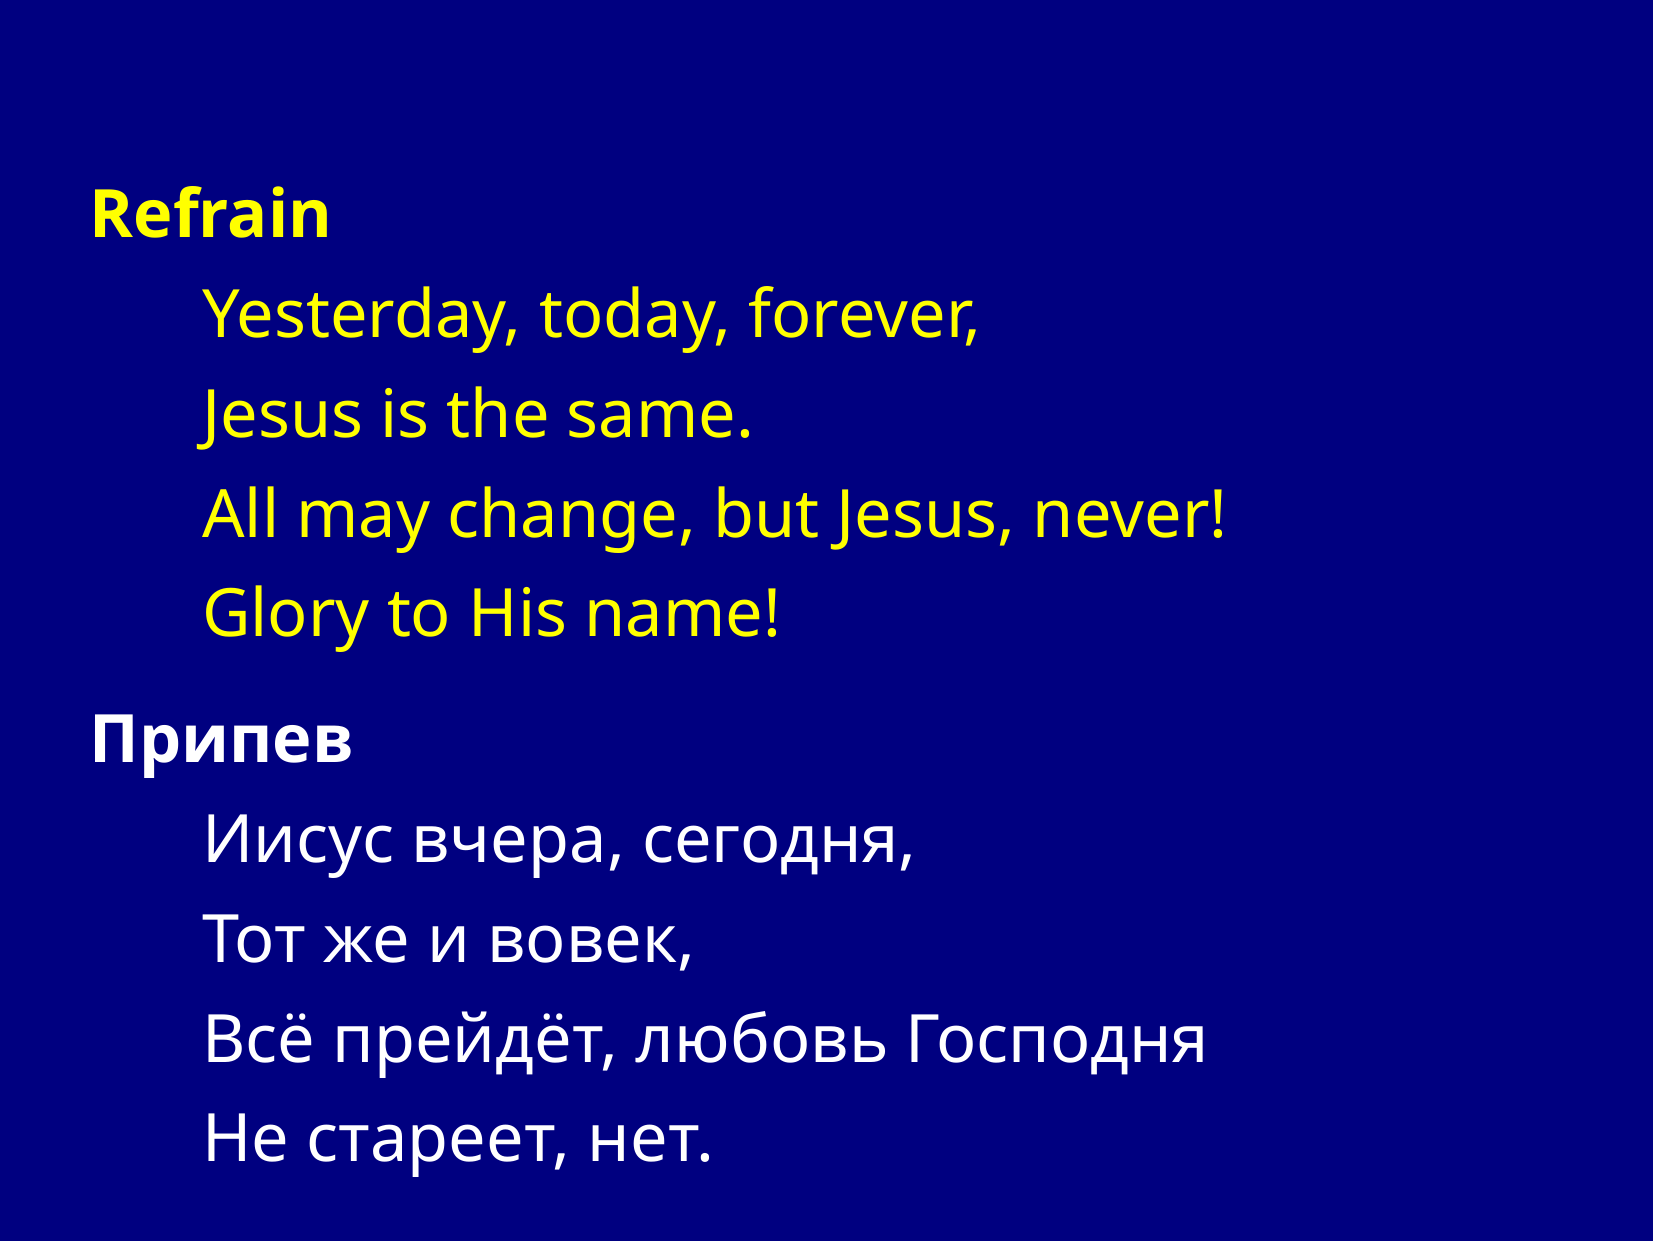

Refrain
	Yesterday, today, forever,
	Jesus is the same.
	All may change, but Jesus, never!
	Glory to His name!
Припев
	Иисус вчера, сегодня,
	Тот же и вовек,
	Всё прейдёт, любовь Господня
	Не стареет, нет.